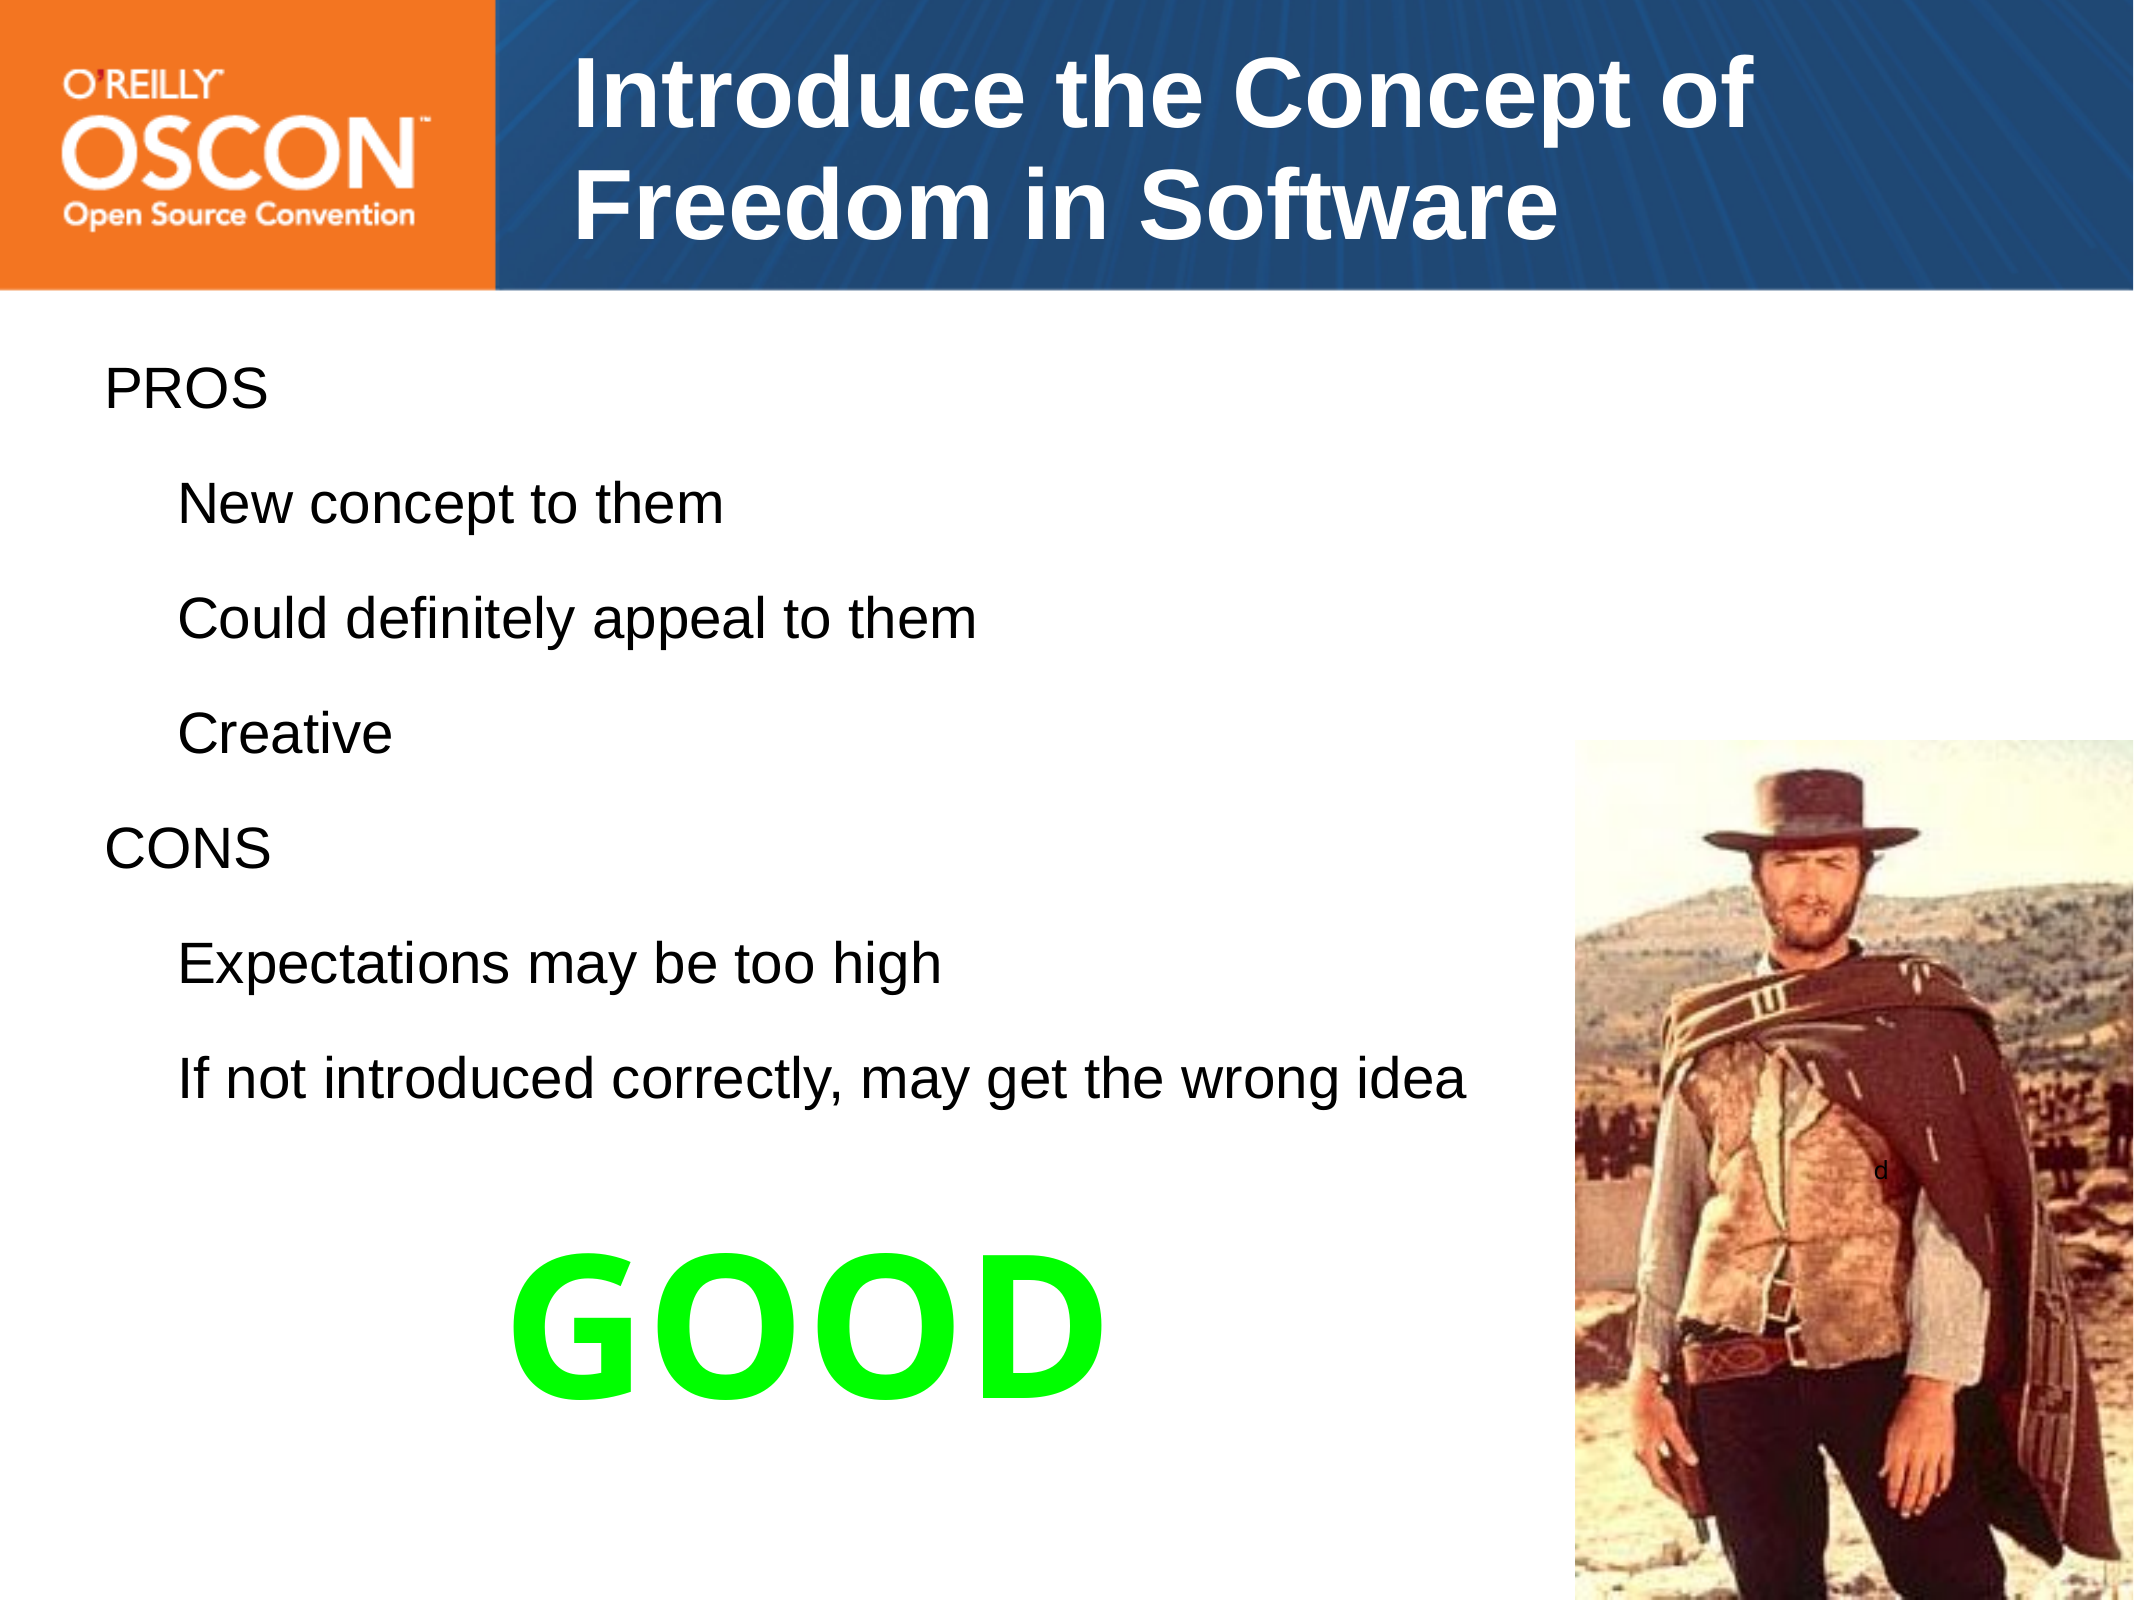

# Introduce the Concept of Freedom in Software
PROS
New concept to them
Could definitely appeal to them
Creative
CONS
Expectations may be too high
If not introduced correctly, may get the wrong idea
d
GOOD